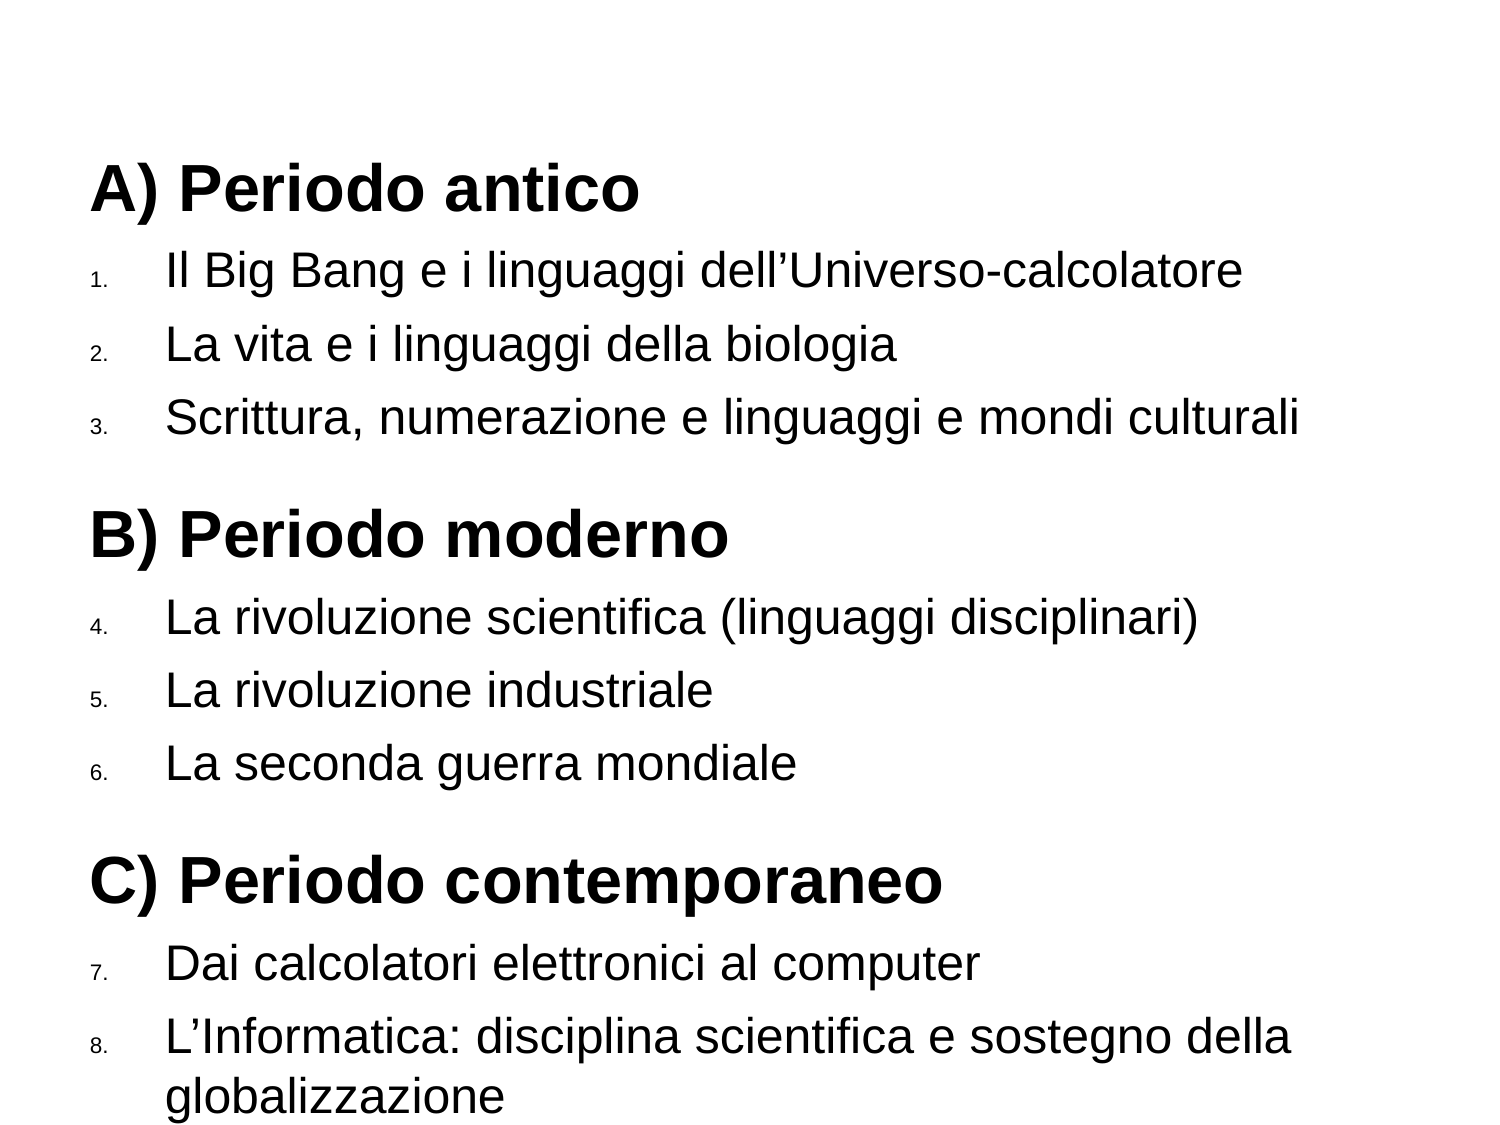

# I punti singolari di questa storia
A) Periodo antico
Il Big Bang e i linguaggi dell’Universo-calcolatore
La vita e i linguaggi della biologia
Scrittura, numerazione e linguaggi e mondi culturali
B) Periodo moderno
La rivoluzione scientifica (linguaggi disciplinari)
La rivoluzione industriale
La seconda guerra mondiale
C) Periodo contemporaneo
Dai calcolatori elettronici al computer
L’Informatica: disciplina scientifica e sostegno della globalizzazione
…